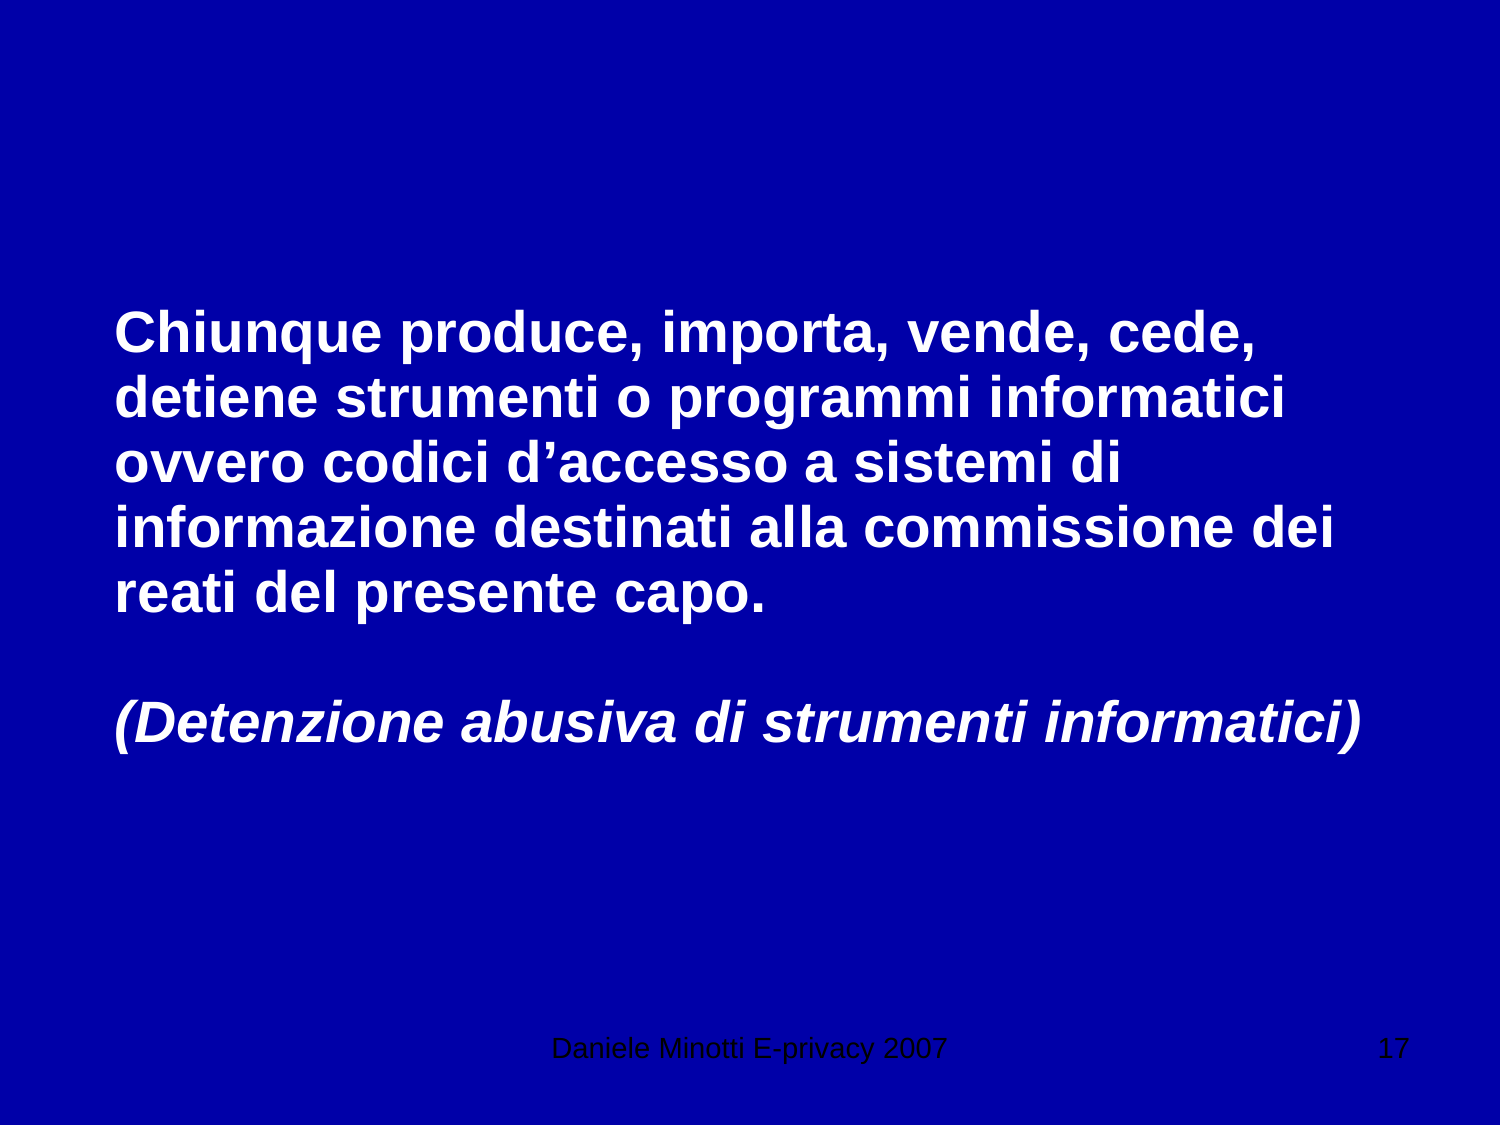

# Chiunque produce, importa, vende, cede, detiene strumenti o programmi informatici ovvero codici d’accesso a sistemi di informazione destinati alla commissione dei reati del presente capo. (Detenzione abusiva di strumenti informatici)
Daniele Minotti E-privacy 2007
17